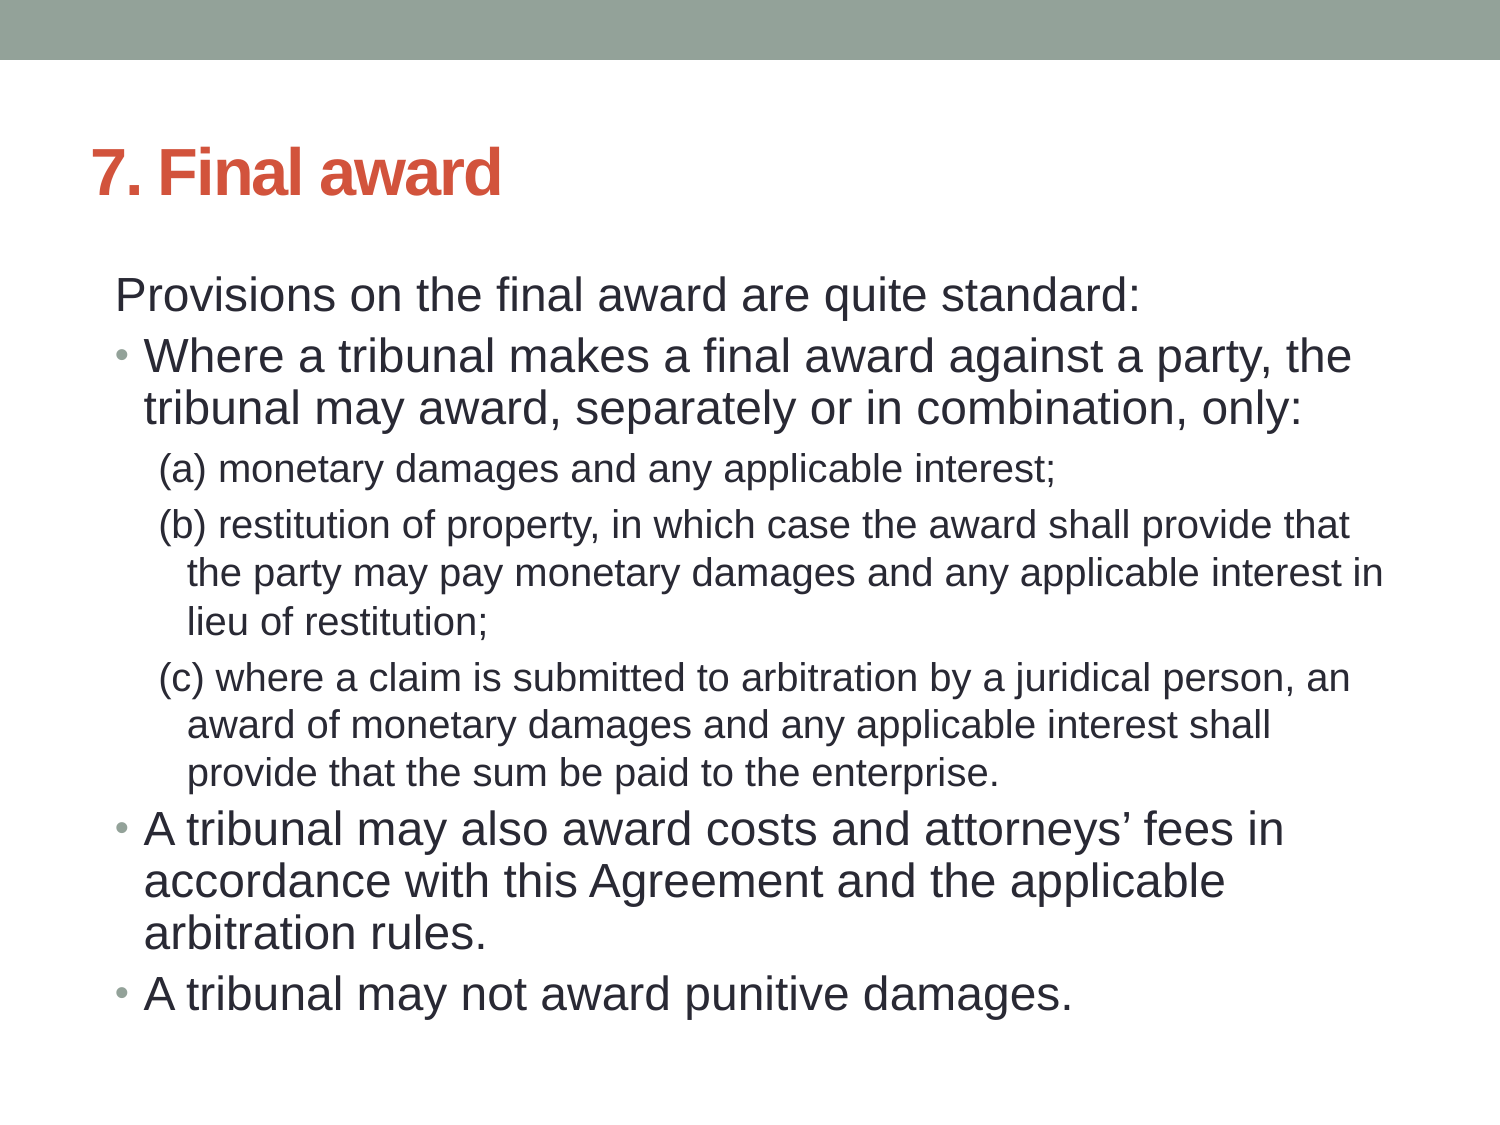

# 7. Final award
Provisions on the final award are quite standard:
Where a tribunal makes a final award against a party, the tribunal may award, separately or in combination, only:
(a) monetary damages and any applicable interest;
(b) restitution of property, in which case the award shall provide that the party may pay monetary damages and any applicable interest in lieu of restitution;
(c) where a claim is submitted to arbitration by a juridical person, an award of monetary damages and any applicable interest shall provide that the sum be paid to the enterprise.
A tribunal may also award costs and attorneys’ fees in accordance with this Agreement and the applicable arbitration rules.
A tribunal may not award punitive damages.